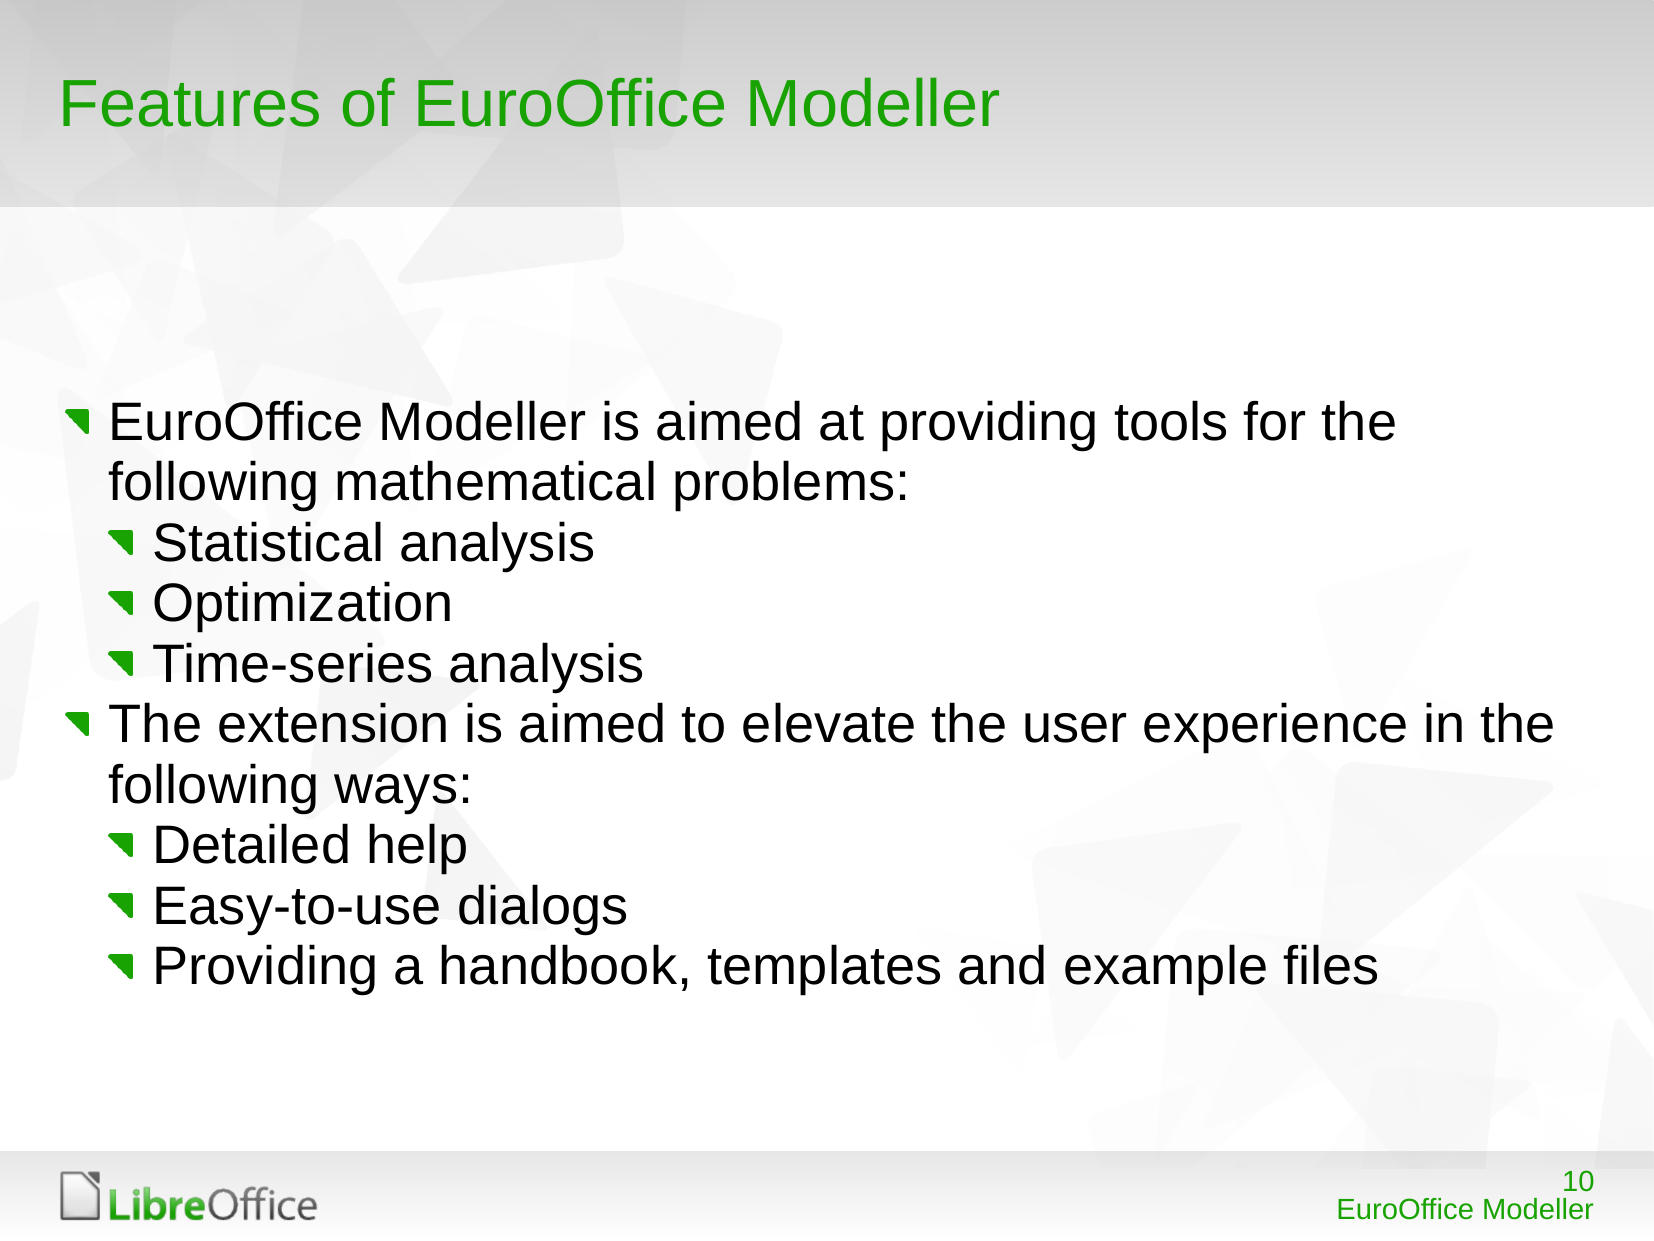

# Features of EuroOffice Modeller
EuroOffice Modeller is aimed at providing tools for the following mathematical problems:
Statistical analysis
Optimization
Time-series analysis
The extension is aimed to elevate the user experience in the following ways:
Detailed help
Easy-to-use dialogs
Providing a handbook, templates and example files
10
EuroOffice Modeller